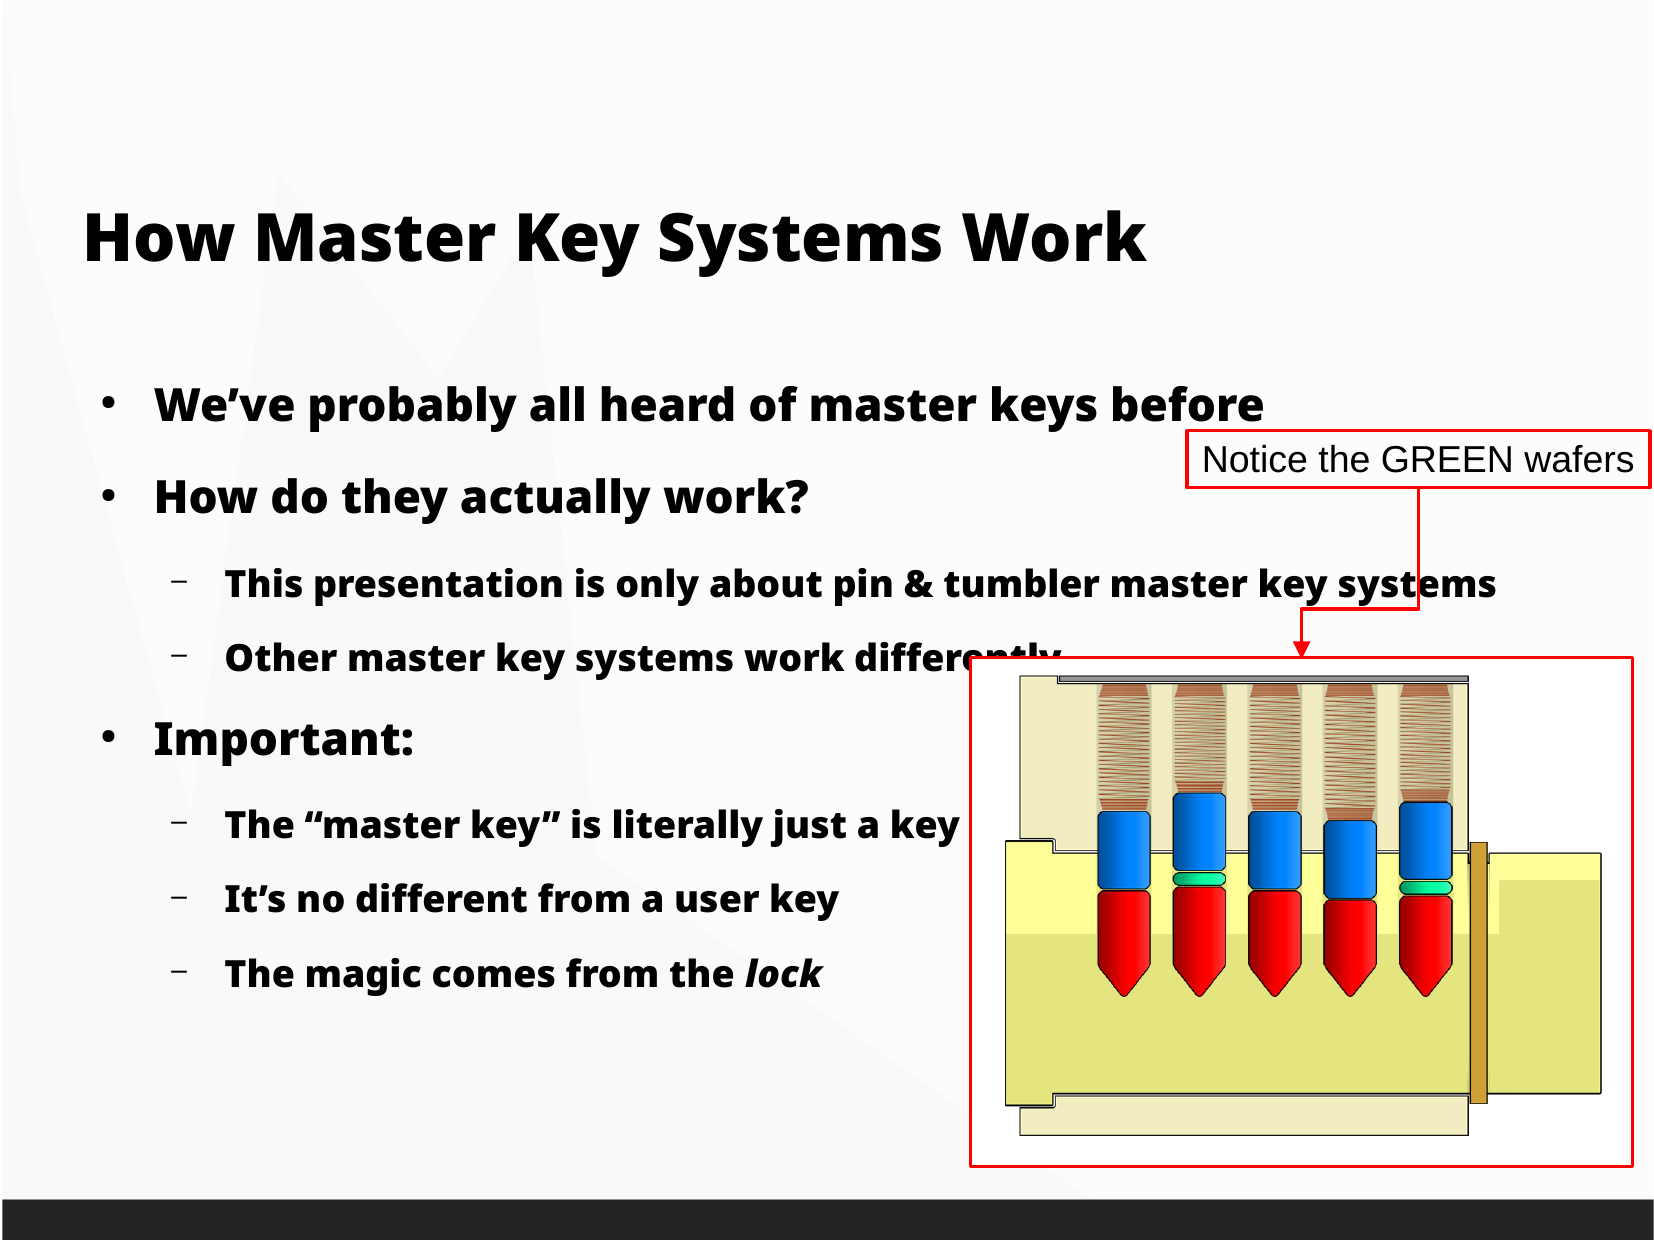

# How Master Key Systems Work
We’ve probably all heard of master keys before
How do they actually work?
This presentation is only about pin & tumbler master key systems
Other master key systems work differently
Important:
The “master key” is literally just a key
It’s no different from a user key
The magic comes from the lock
Notice the GREEN wafers